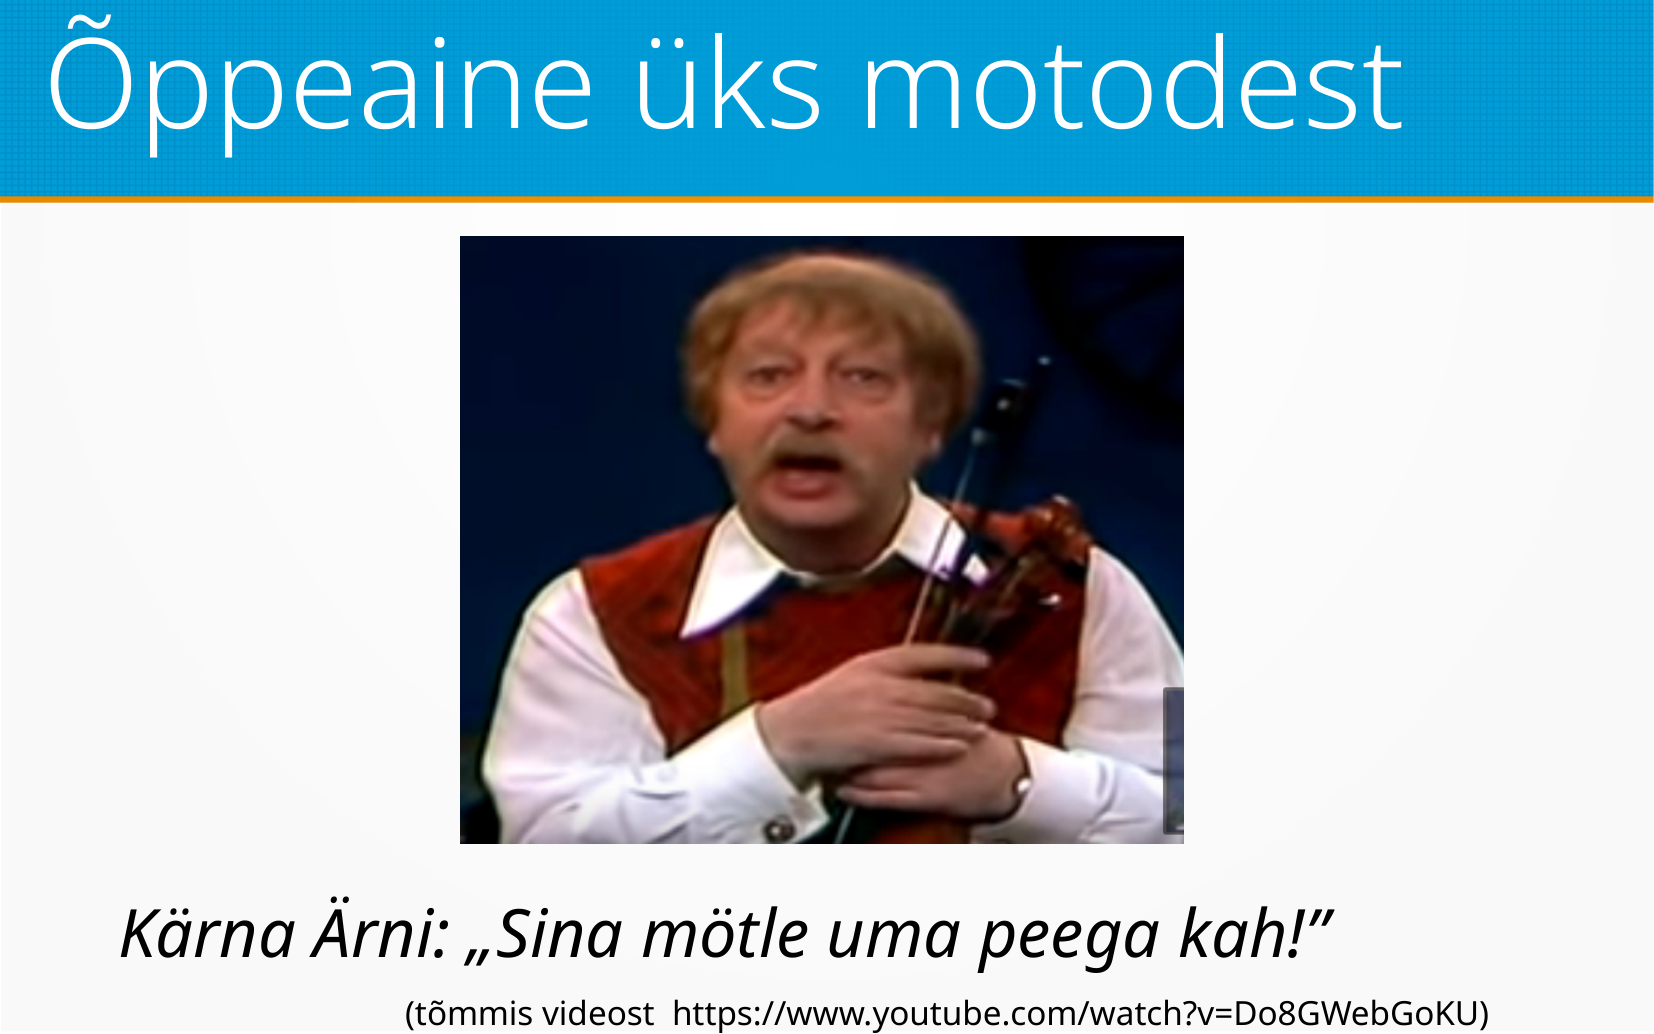

# Õppeaine üks motodest
Kärna Ärni: „Sina mötle uma peega kah!”
(tõmmis videost https://www.youtube.com/watch?v=Do8GWebGoKU)